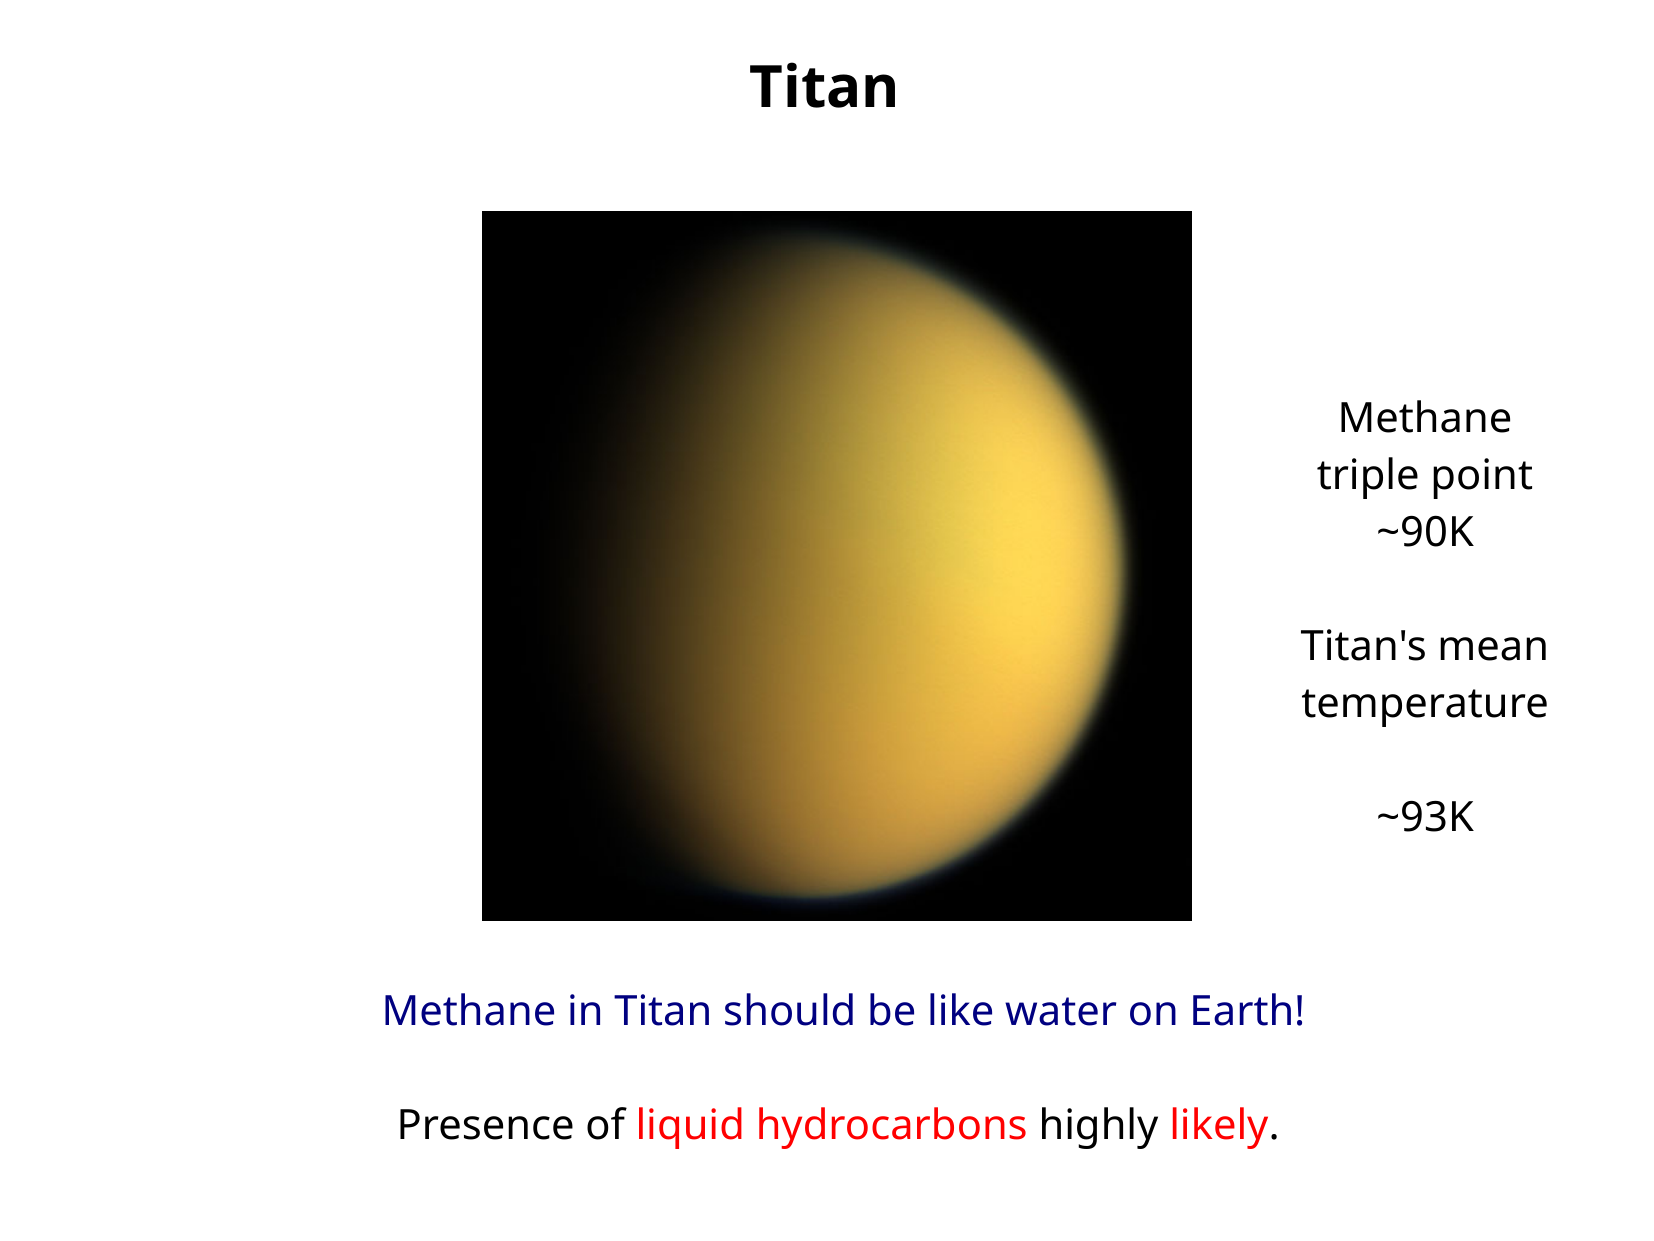

Titan
Methane triple point
~90K
Titan's mean temperature
~93K
Methane in Titan should be like water on Earth!
Presence of liquid hydrocarbons highly likely.